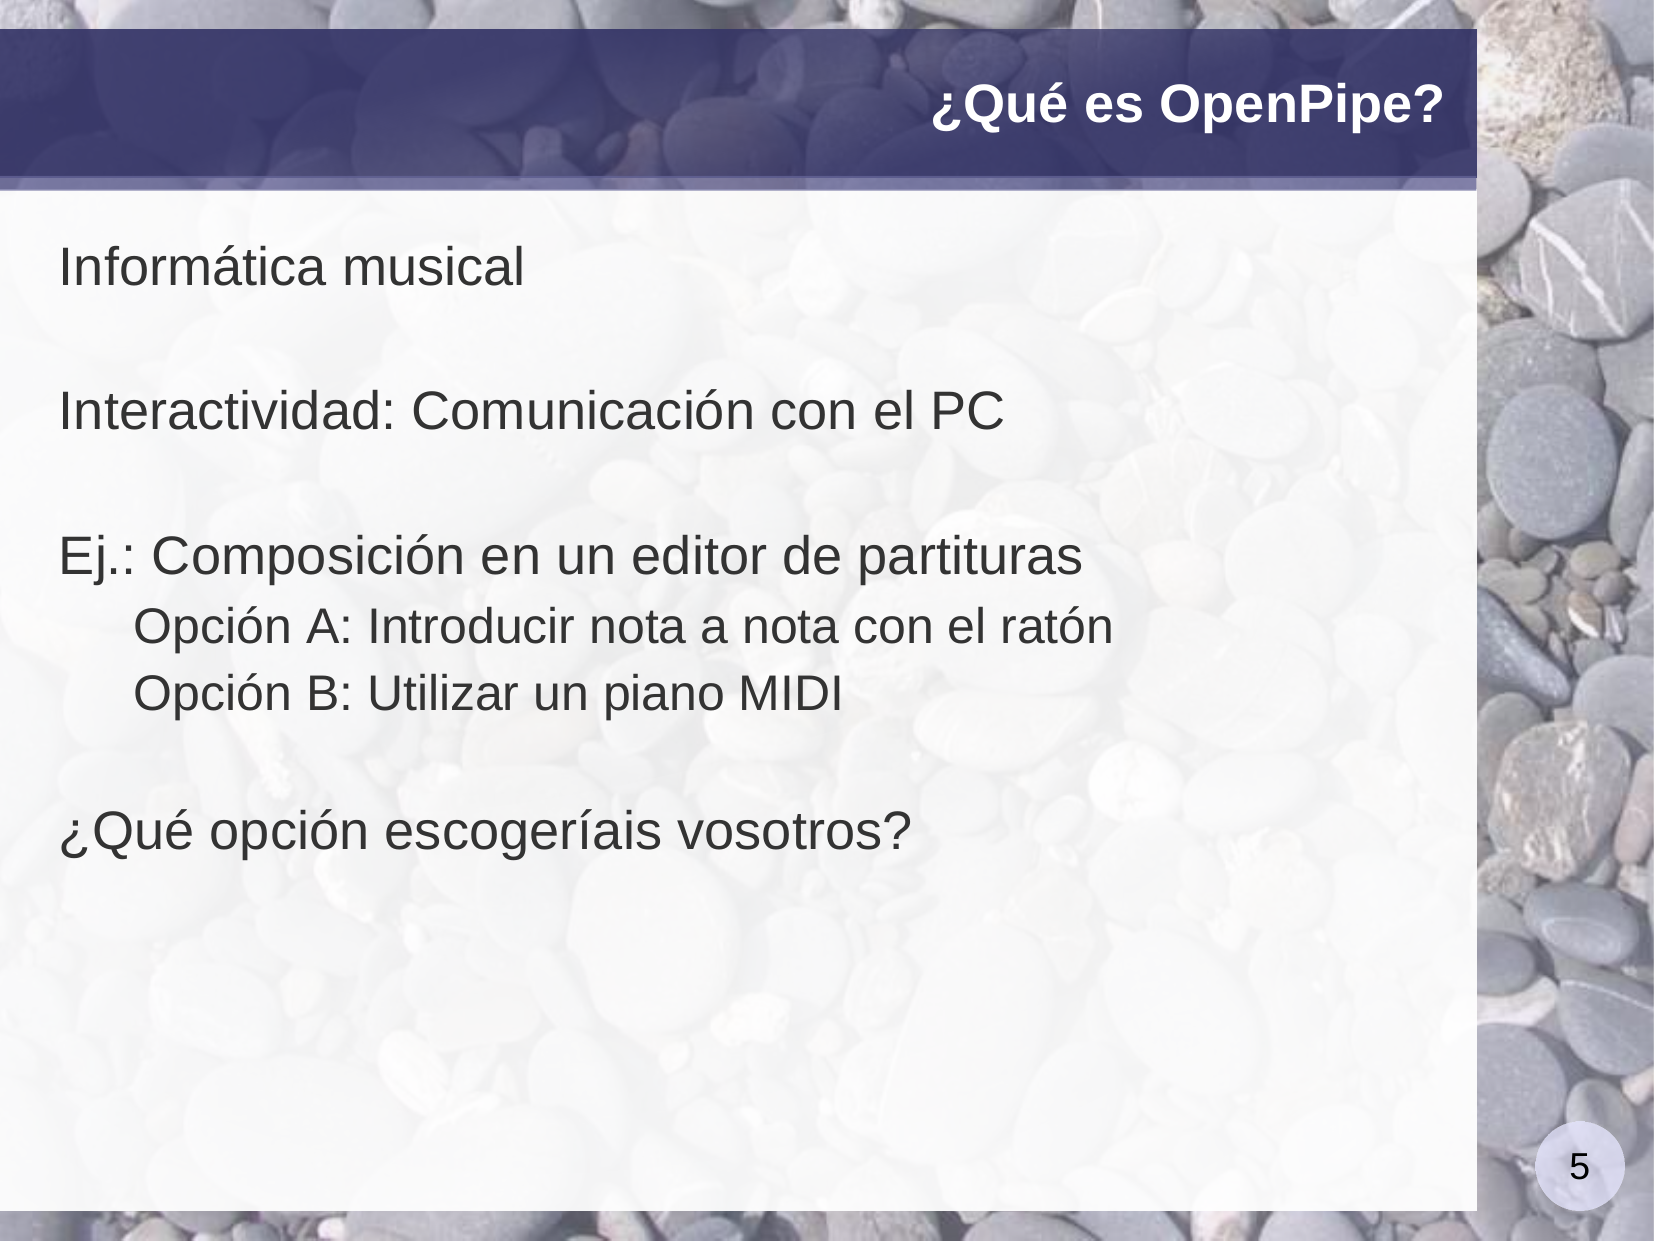

# ¿Qué es OpenPipe?
Informática musical
Interactividad: Comunicación con el PC
Ej.: Composición en un editor de partituras
Opción A: Introducir nota a nota con el ratón
Opción B: Utilizar un piano MIDI
¿Qué opción escogeríais vosotros?